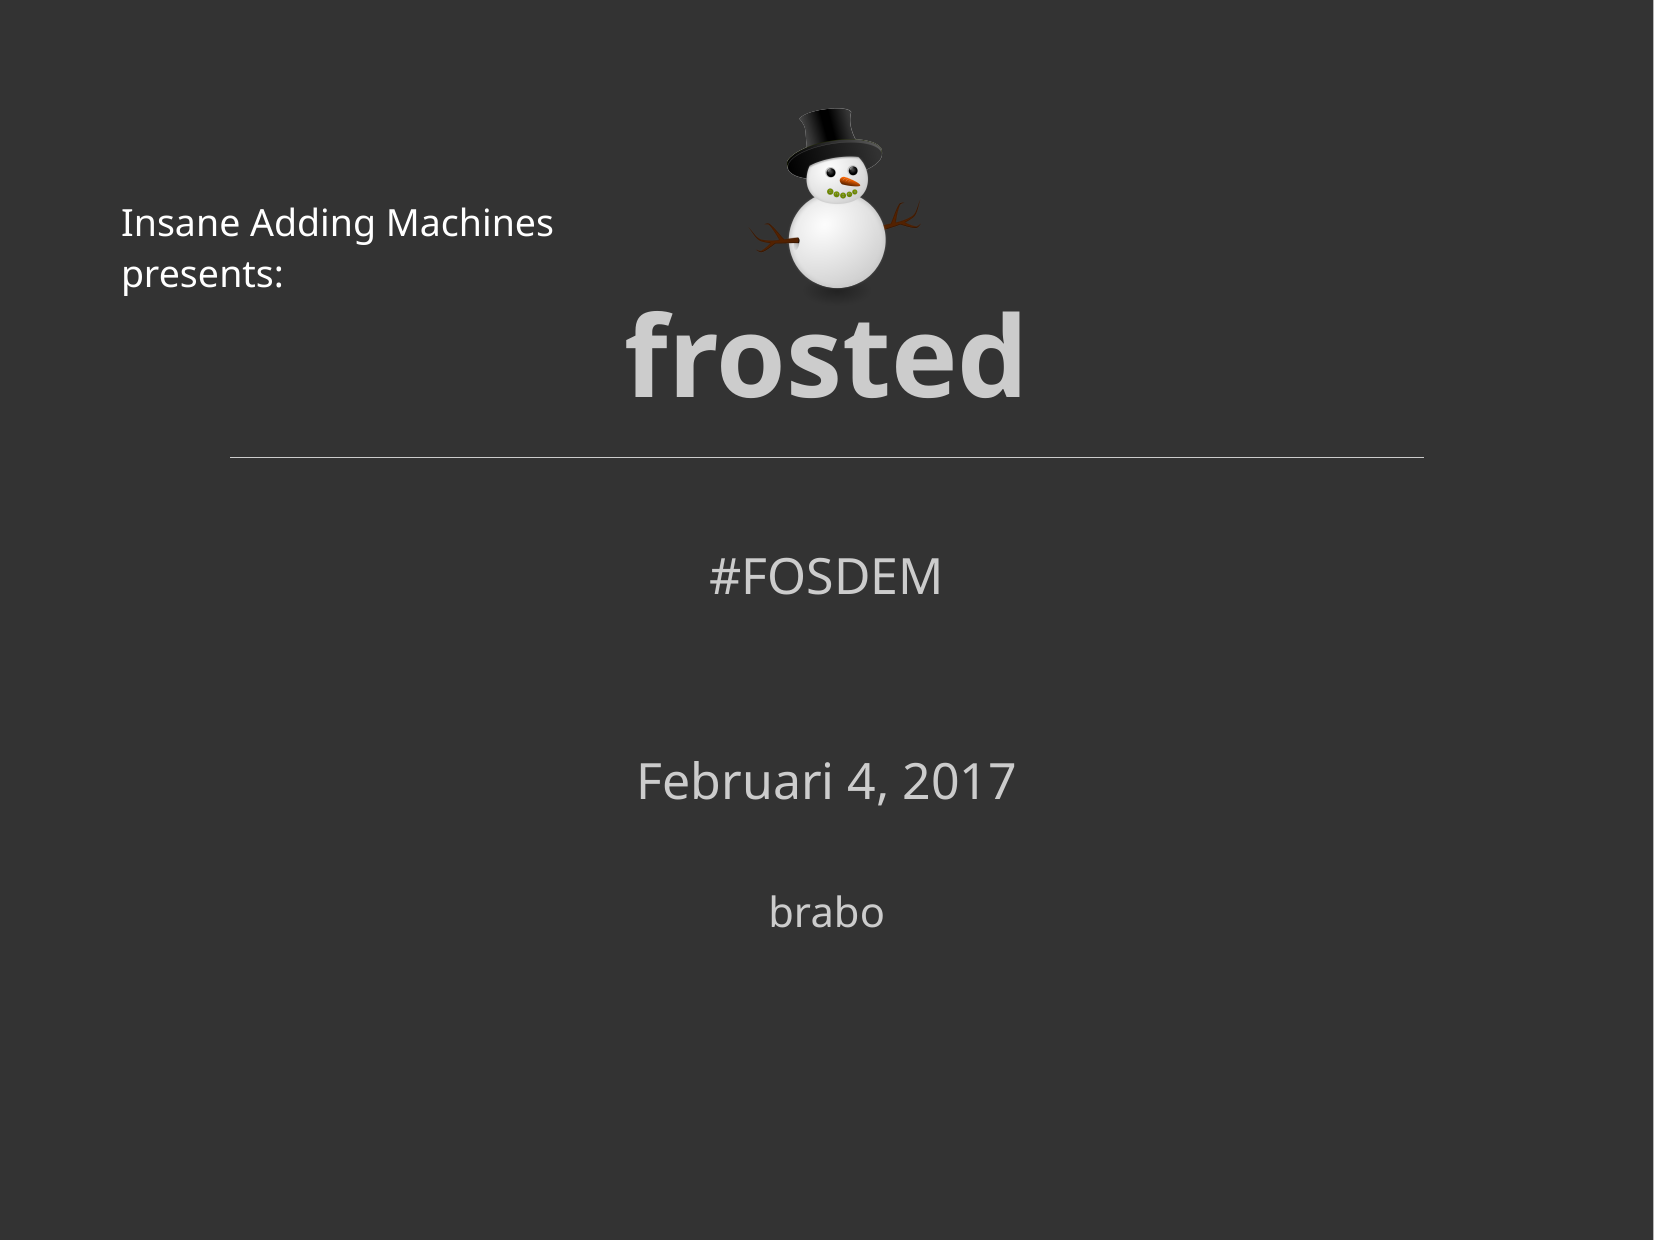

Insane Adding Machines presents:
frosted
# #FOSDEM
Februari 4, 2017
brabo